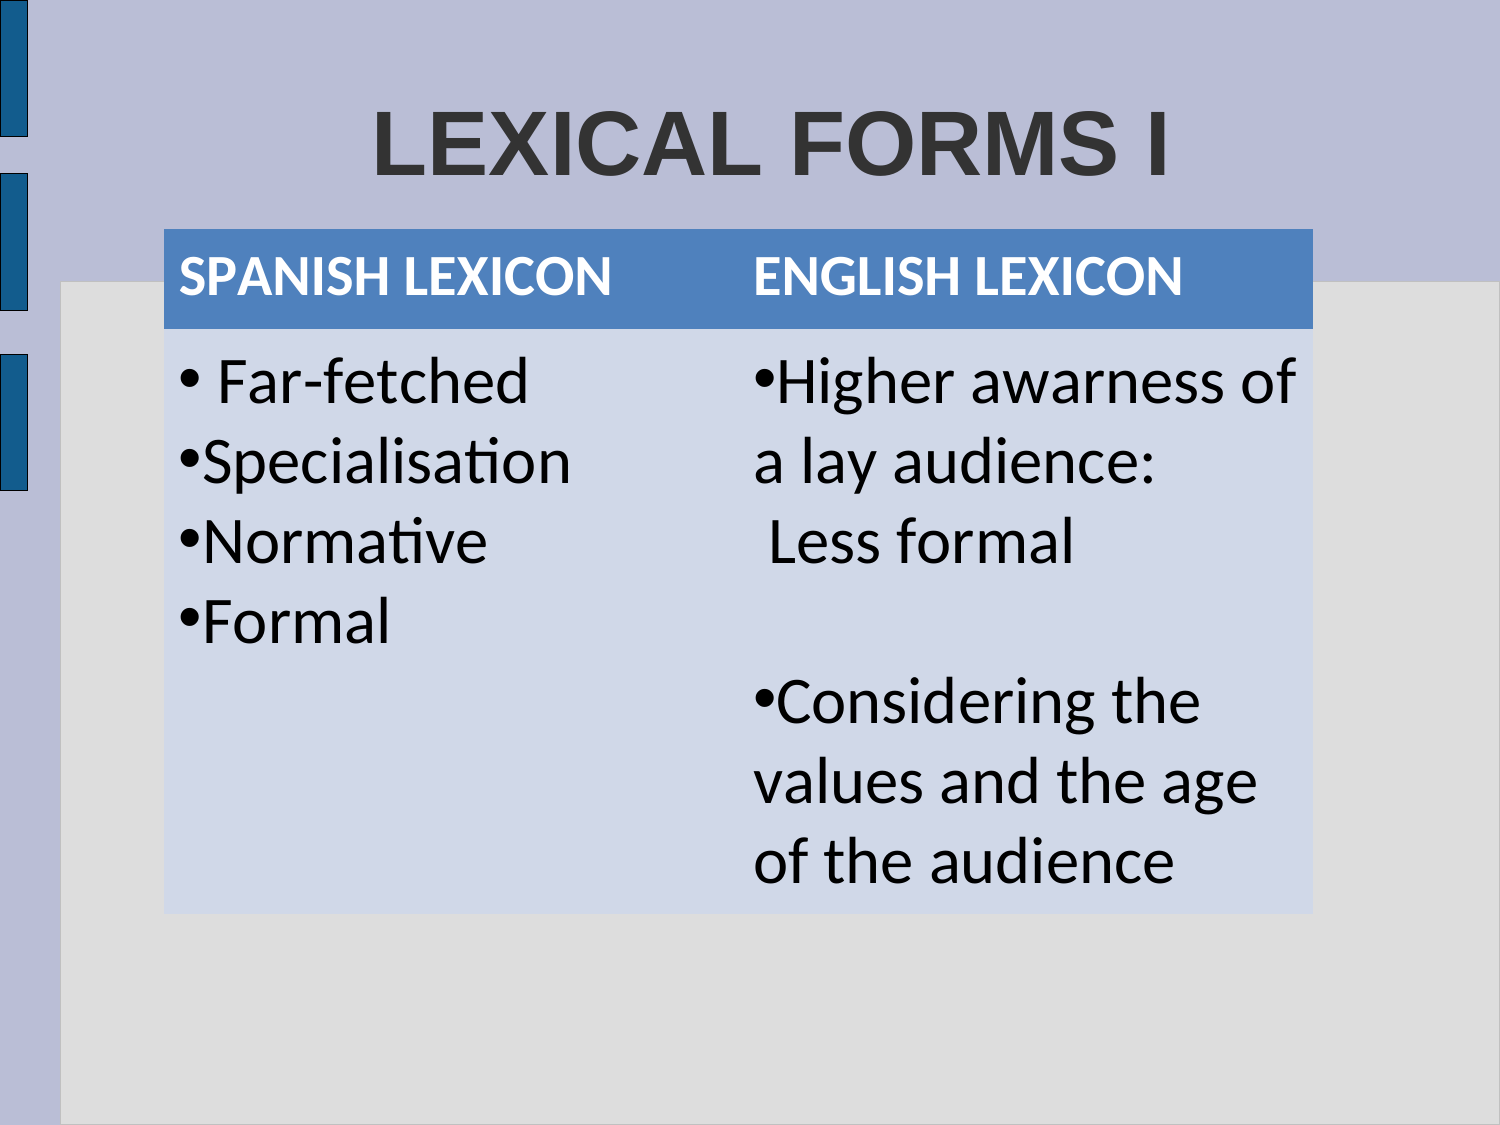

# LEXICAL FORMS I
| SPANISH LEXICON | ENGLISH LEXICON |
| --- | --- |
| Far-fetched Specialisation Normative Formal | Higher awarness of a lay audience: Less formal Considering the values and the age of the audience |